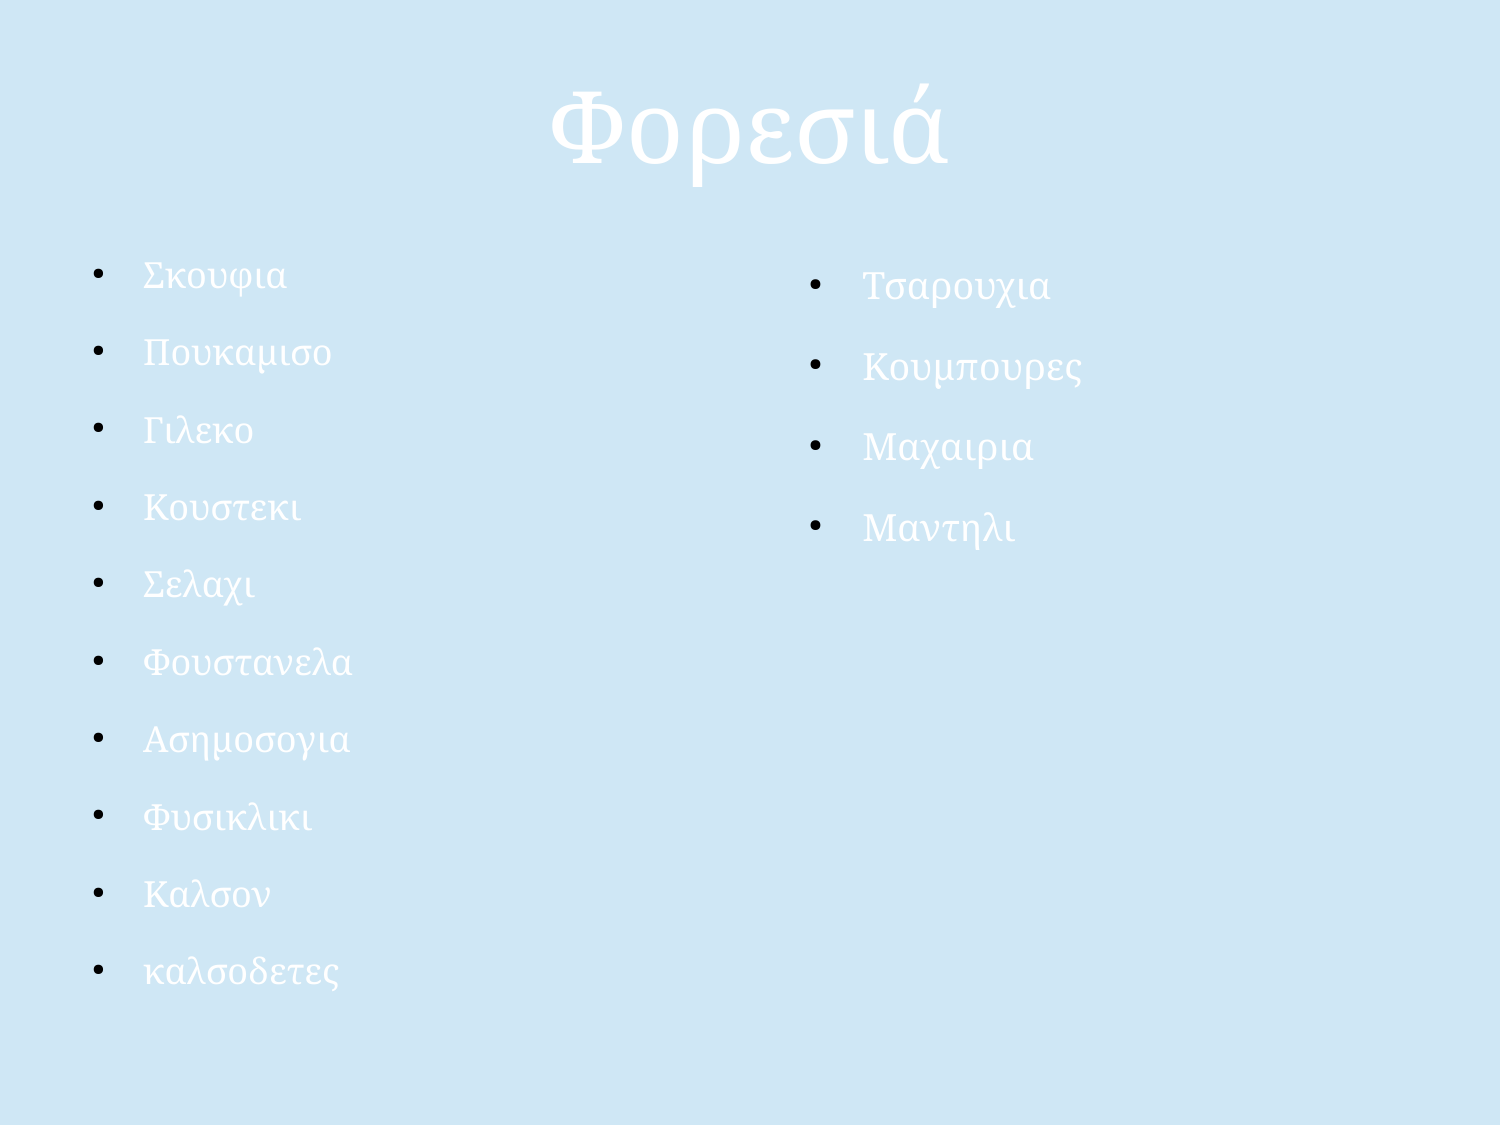

# Φορεσιά
Σκουφια
Πουκαμισο
Γιλεκο
Κουστεκι
Σελαχι
Φουστανελα
Ασημοσογια
Φυσικλικι
Καλσον
καλσοδετες
Τσαρουχια
Κουμπουρες
Μαχαιρια
Μαντηλι